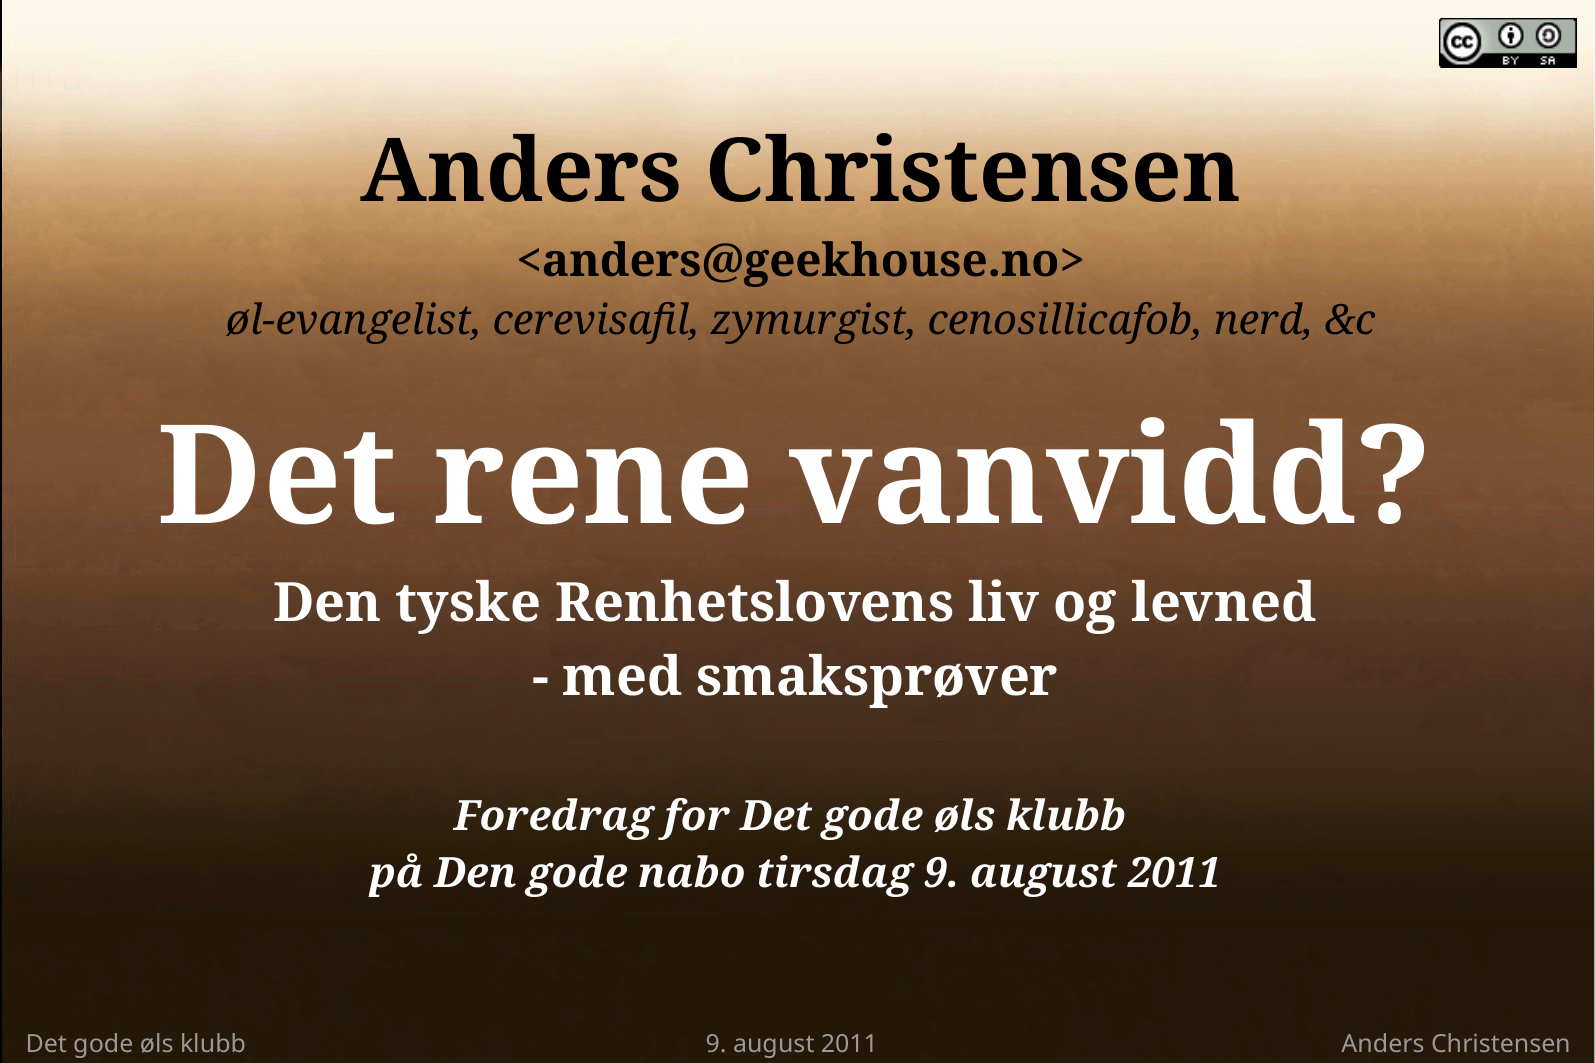

# Anders Christensen <anders@geekhouse.no> øl-evangelist, cerevisafil, zymurgist, cenosillicafob, nerd, &c
Det rene vanvidd?
Den tyske Renhetslovens liv og levned
- med smaksprøver
Foredrag for Det gode øls klubb
på Den gode nabo tirsdag 9. august 2011